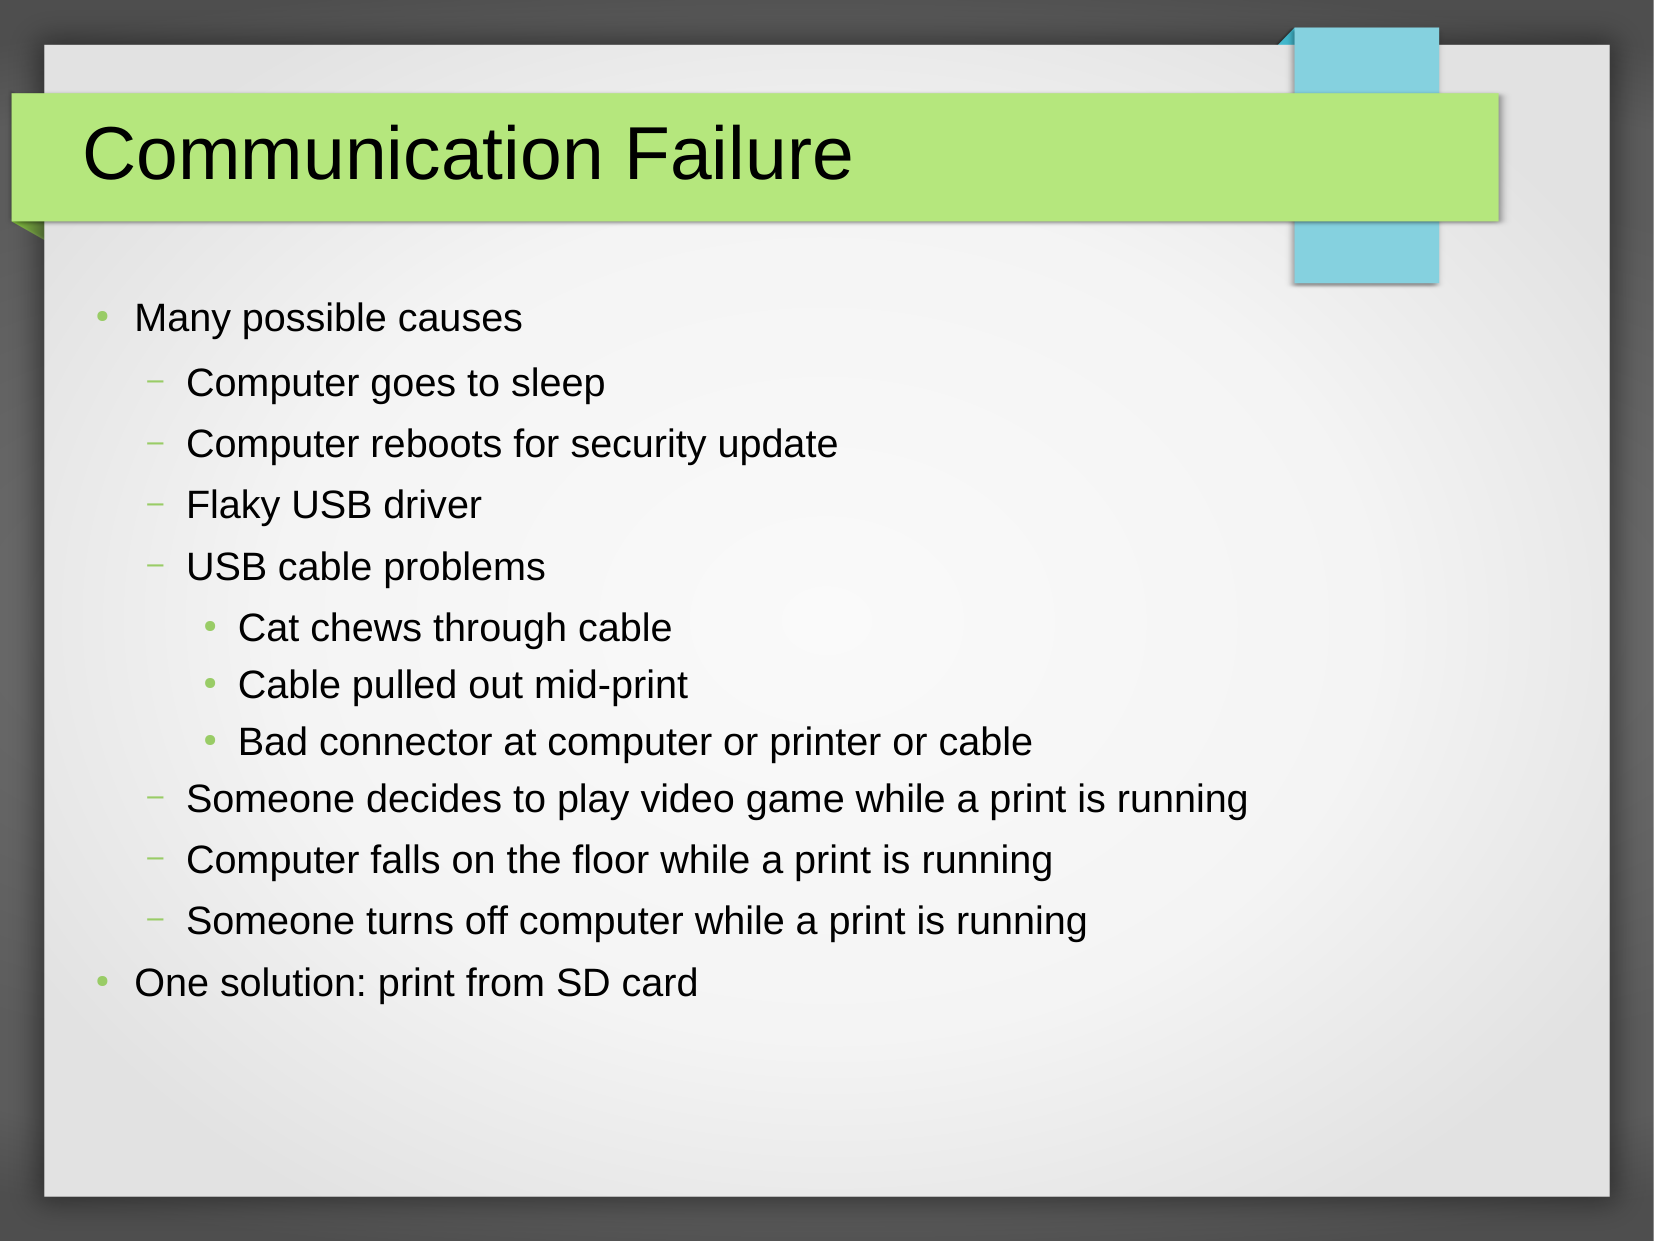

# Communication Failure
Many possible causes
Computer goes to sleep
Computer reboots for security update
Flaky USB driver
USB cable problems
Cat chews through cable
Cable pulled out mid-print
Bad connector at computer or printer or cable
Someone decides to play video game while a print is running
Computer falls on the floor while a print is running
Someone turns off computer while a print is running
One solution: print from SD card